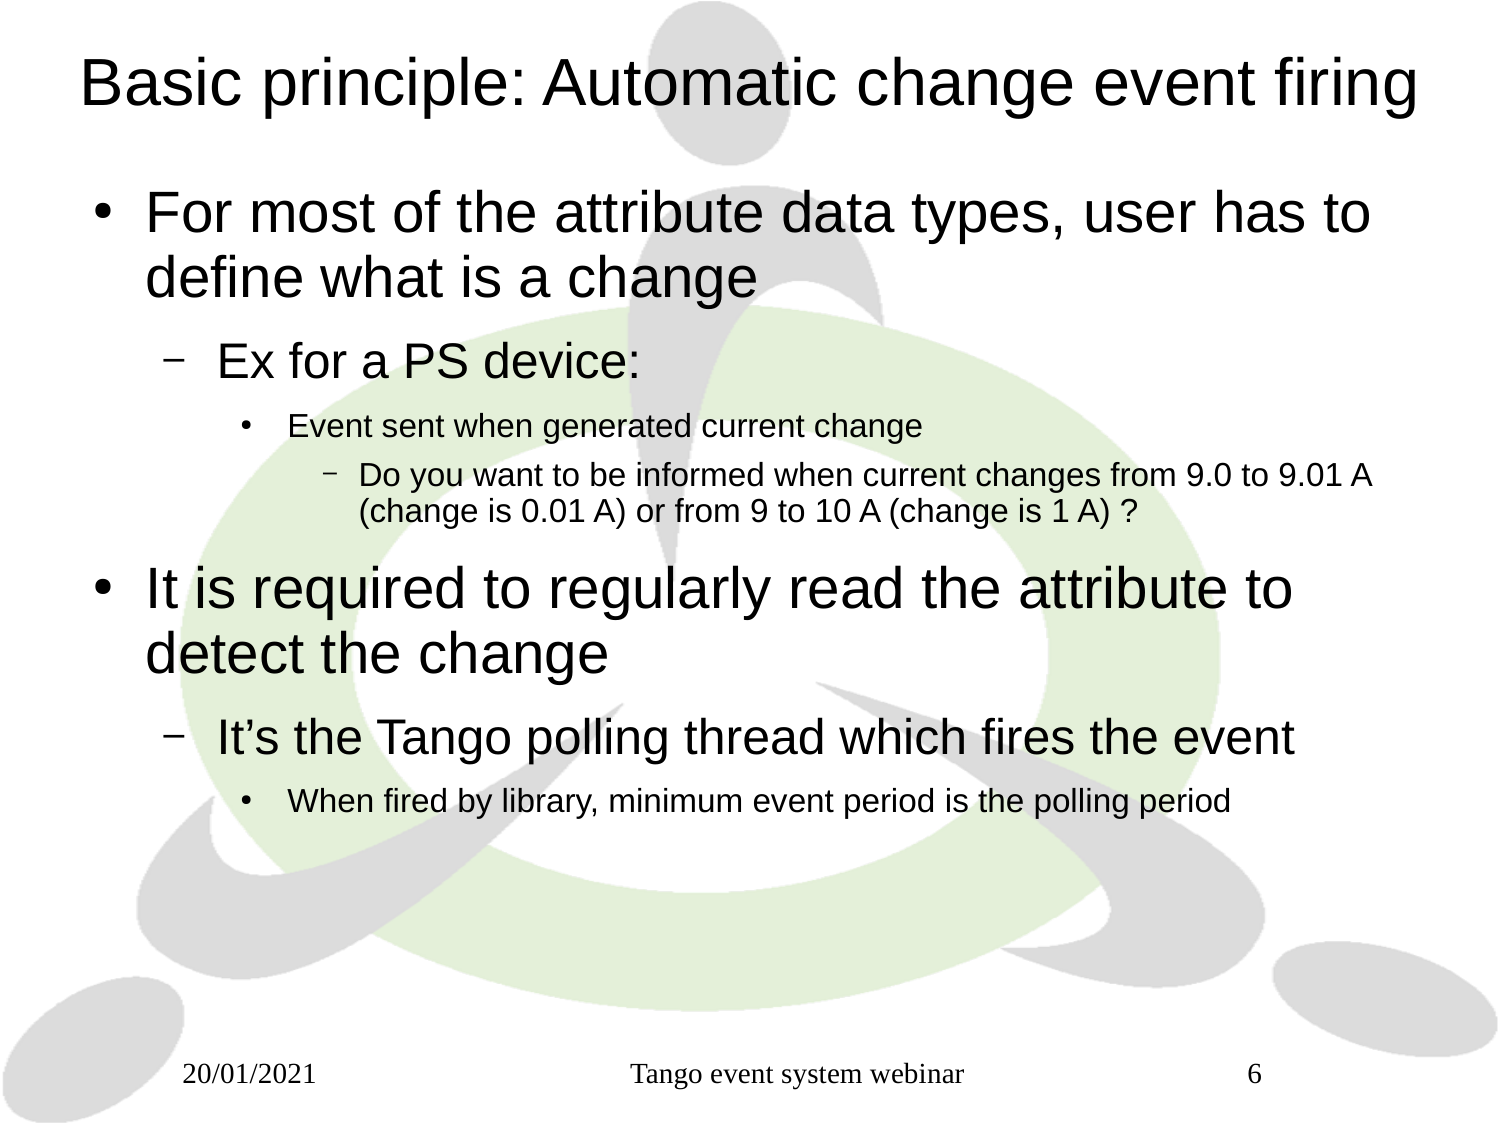

# Basic principle: Automatic change event firing
For most of the attribute data types, user has to define what is a change
Ex for a PS device:
Event sent when generated current change
Do you want to be informed when current changes from 9.0 to 9.01 A (change is 0.01 A) or from 9 to 10 A (change is 1 A) ?
It is required to regularly read the attribute to detect the change
It’s the Tango polling thread which fires the event
When fired by library, minimum event period is the polling period
20/01/2021
Tango event system webinar
6